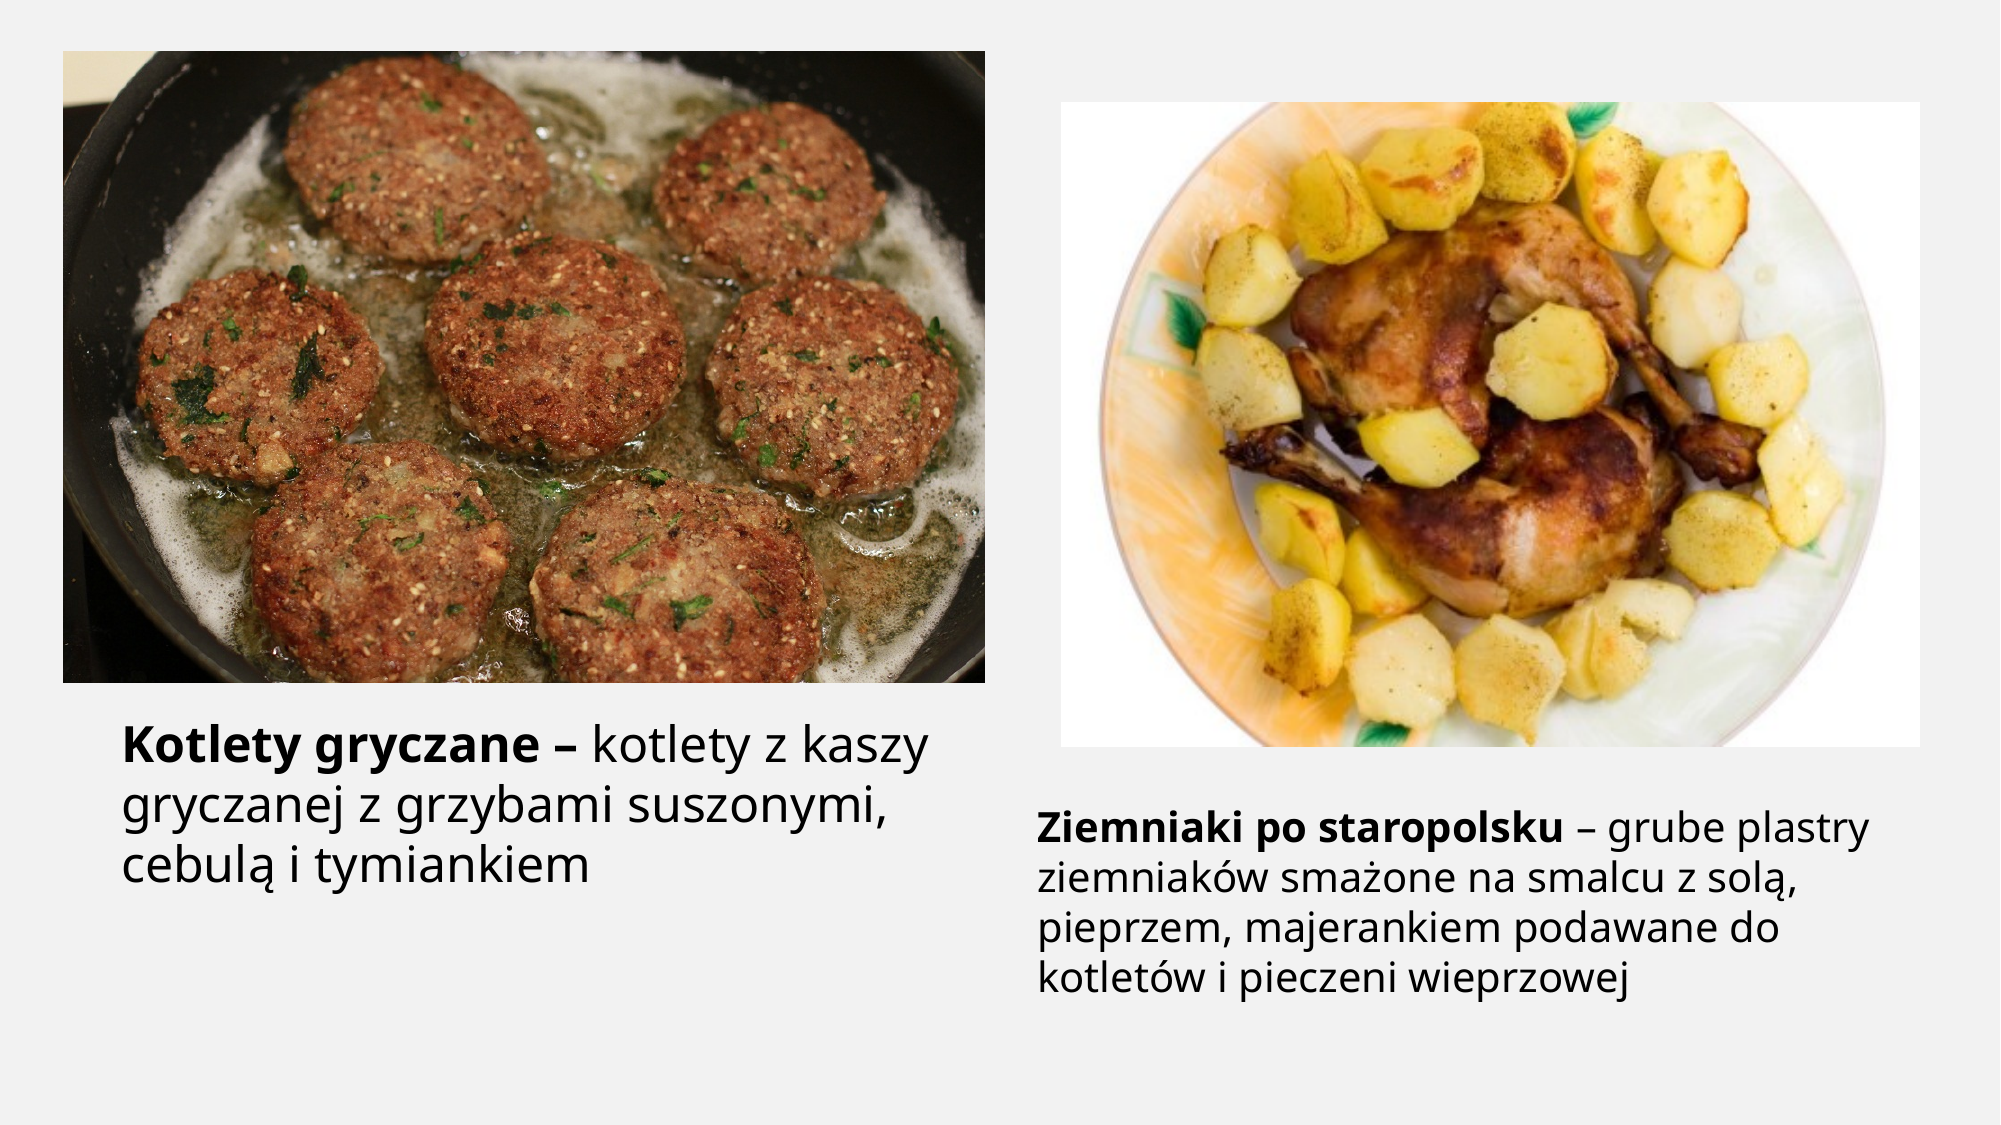

Kotlety gryczane – kotlety z kaszy gryczanej z grzybami suszonymi, cebulą i tymiankiem
Ziemniaki po staropolsku – grube plastry ziemniaków smażone na smalcu z solą, pieprzem, majerankiem podawane do kotletów i pieczeni wieprzowej